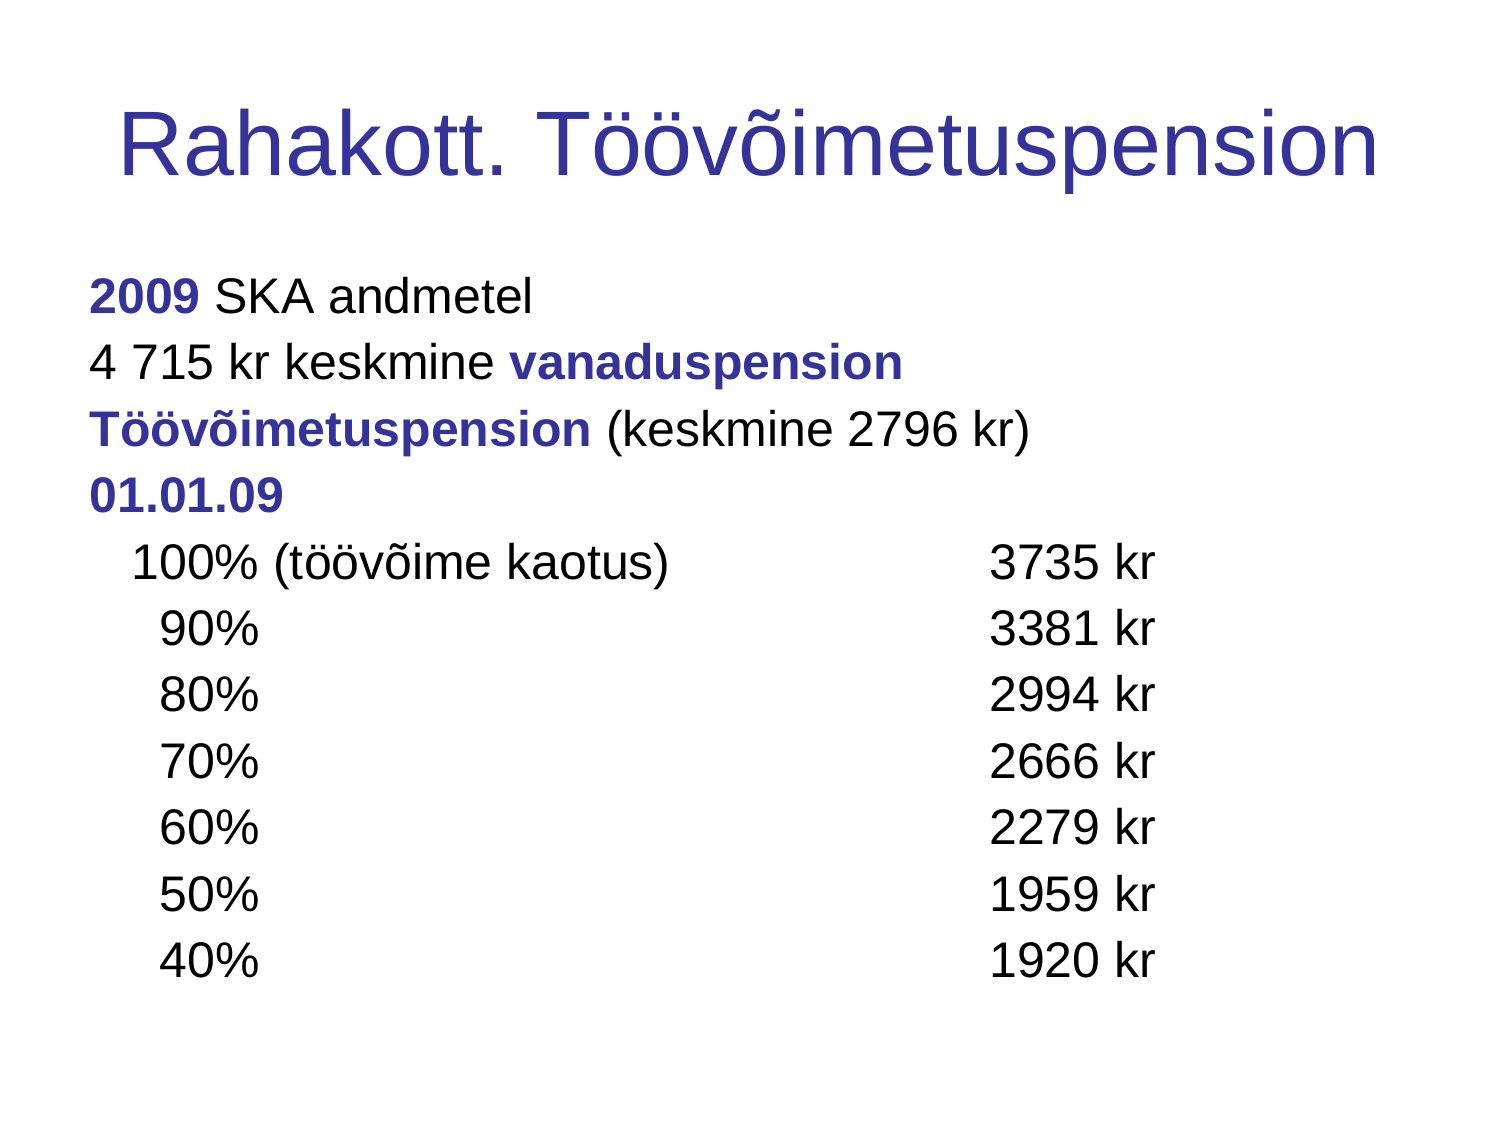

# Rahakott. Töövõimetuspension
2009 SKA andmetel
4 715 kr keskmine vanaduspension
Töövõimetuspension (keskmine 2796 kr)
01.01.09
 100% (töövõime kaotus)			3735 kr
 90%					3381 kr
 80%					2994 kr
 70%					2666 kr
	 60%					2279 kr
	 50%					1959 kr
	 40%					1920 kr